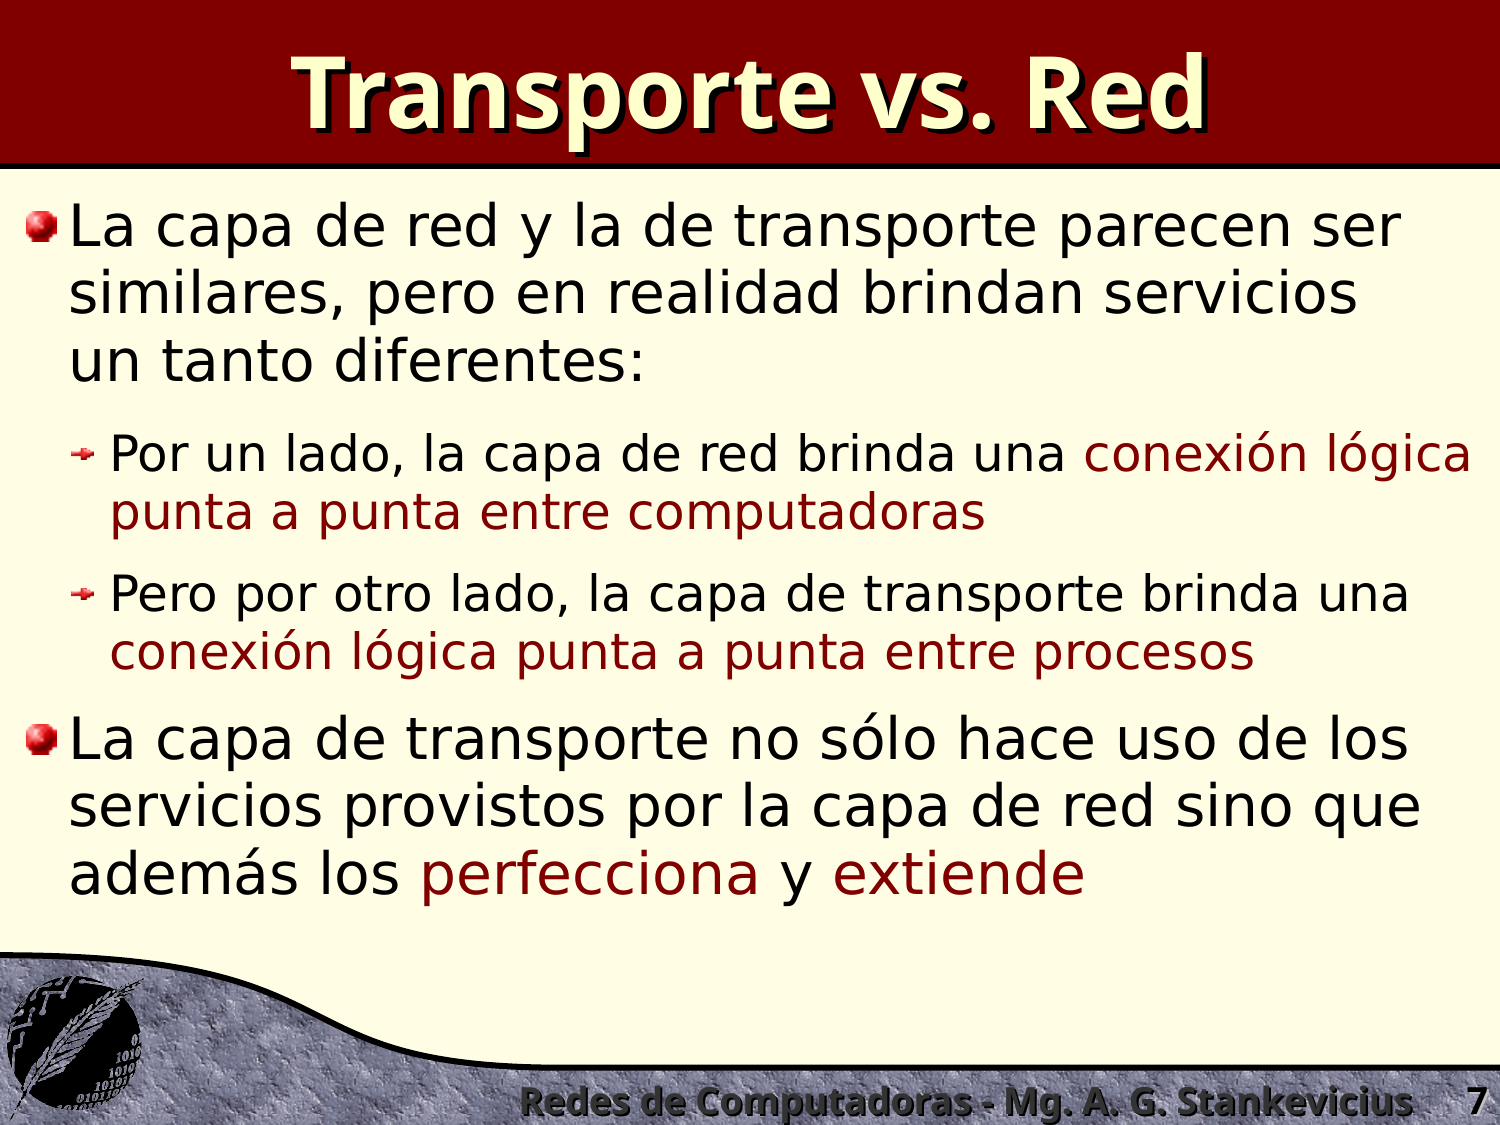

# Transporte vs. Red
La capa de red y la de transporte parecen ser similares, pero en realidad brindan servicios
un tanto diferentes:
Por un lado, la capa de red brinda una conexión lógica punta a punta entre computadoras
Pero por otro lado, la capa de transporte brinda una conexión lógica punta a punta entre procesos
La capa de transporte no sólo hace uso de los servicios provistos por la capa de red sino que además los perfecciona y extiende
7